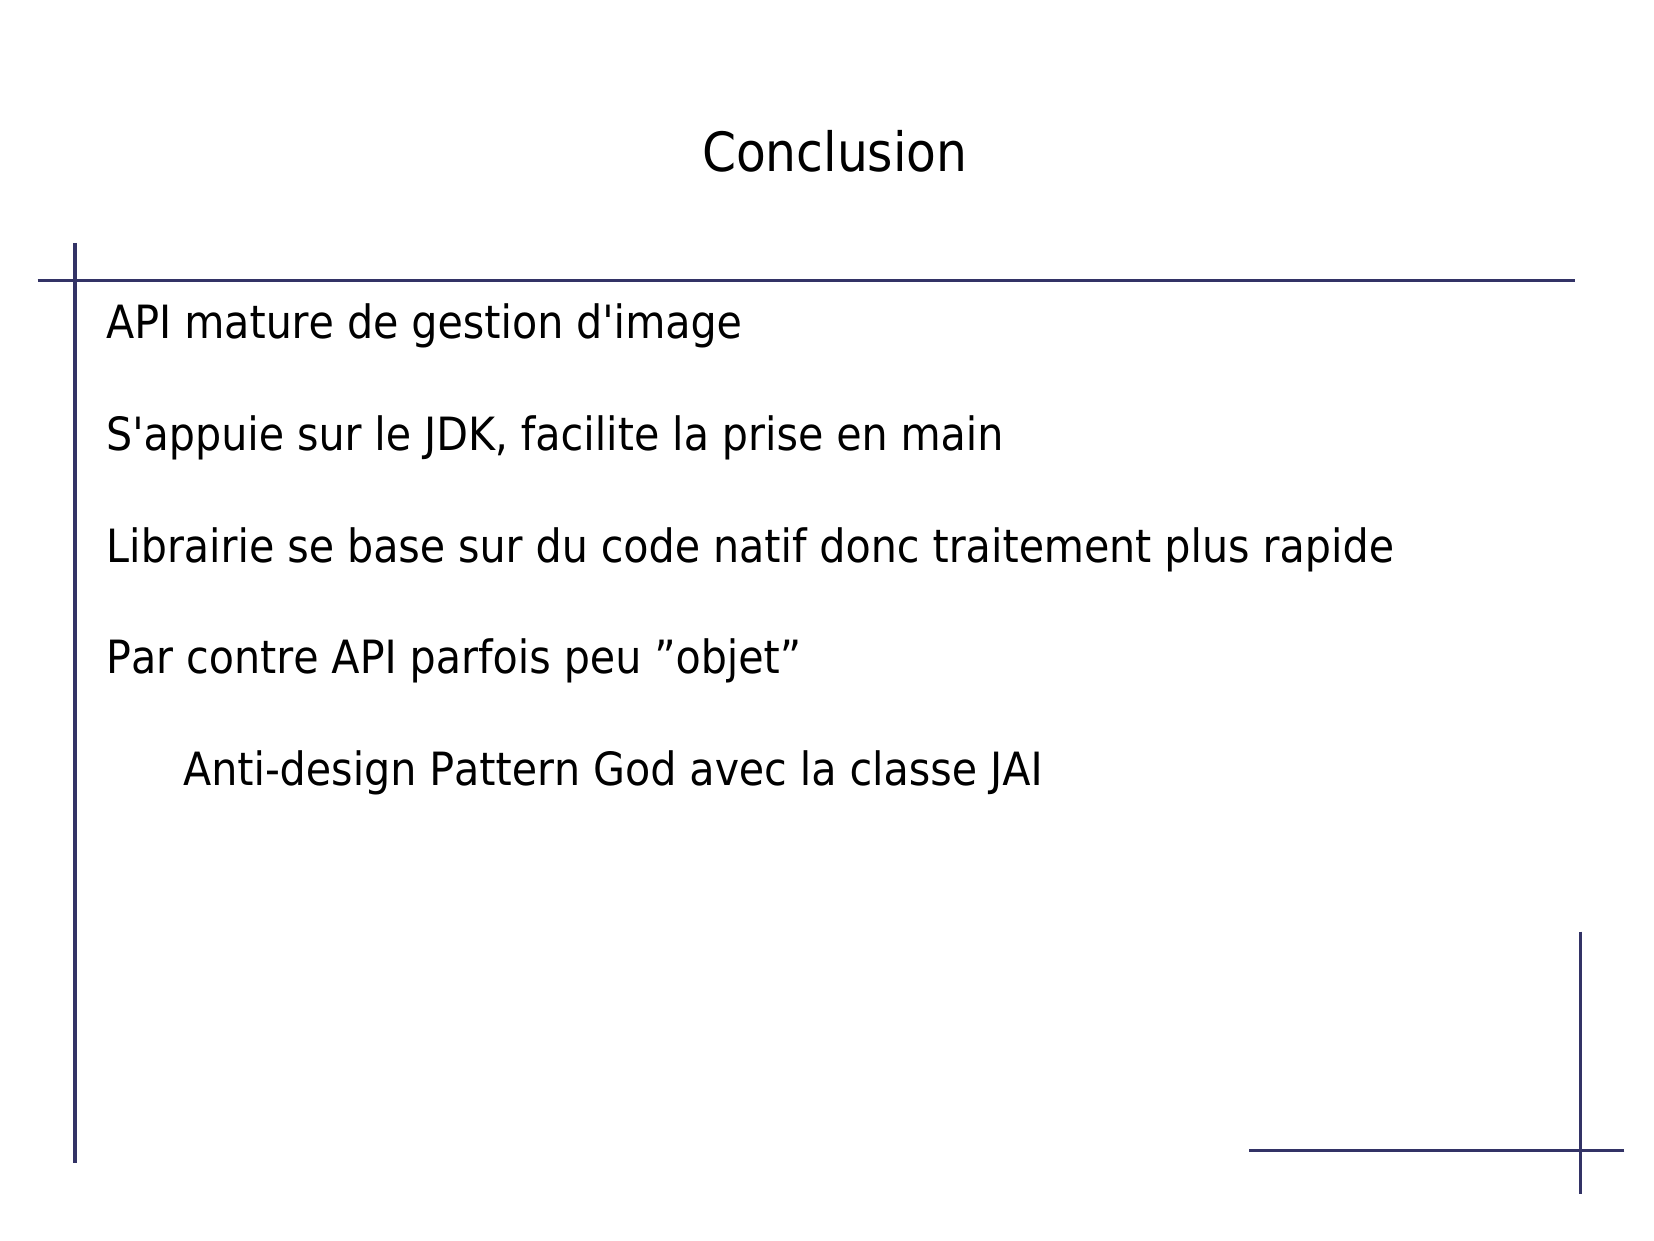

# Conclusion
API mature de gestion d'image
S'appuie sur le JDK, facilite la prise en main
Librairie se base sur du code natif donc traitement plus rapide
Par contre API parfois peu ”objet”
Anti-design Pattern God avec la classe JAI